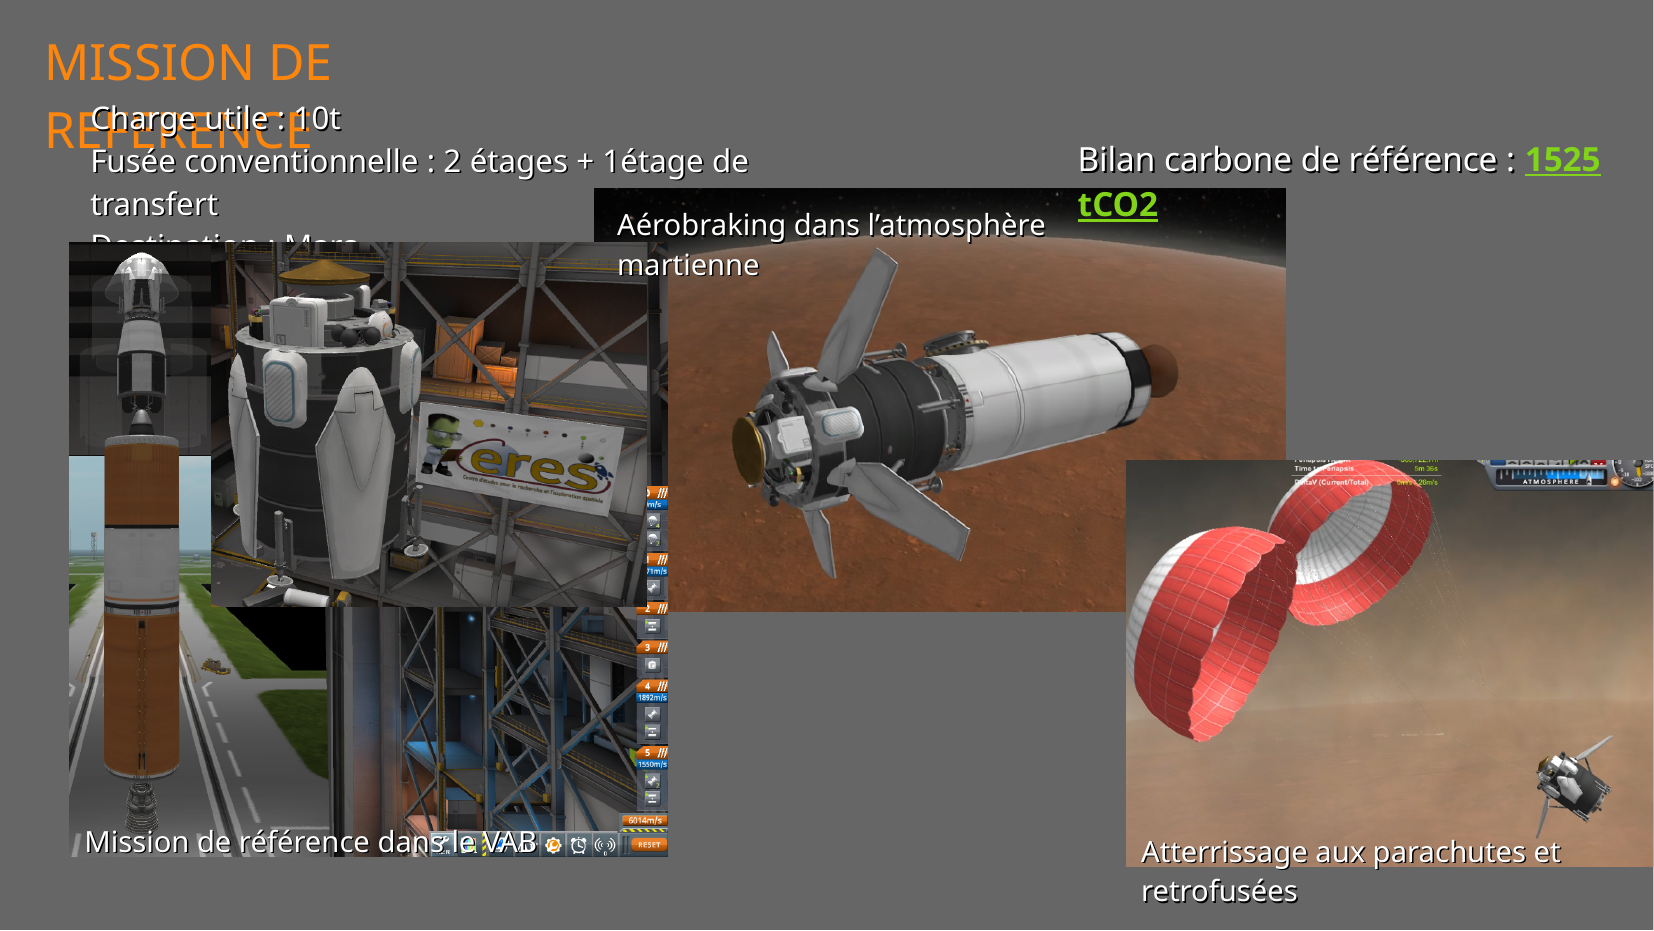

MISSION DE REFERENCE
Charge utile : 10t
Fusée conventionnelle : 2 étages + 1étage de transfert
Destination : Mars
Bilan carbone de référence : 1525 tCO2
Aérobraking dans l’atmosphère martienne
Mission de référence dans le VAB
Atterrissage aux parachutes et retrofusées